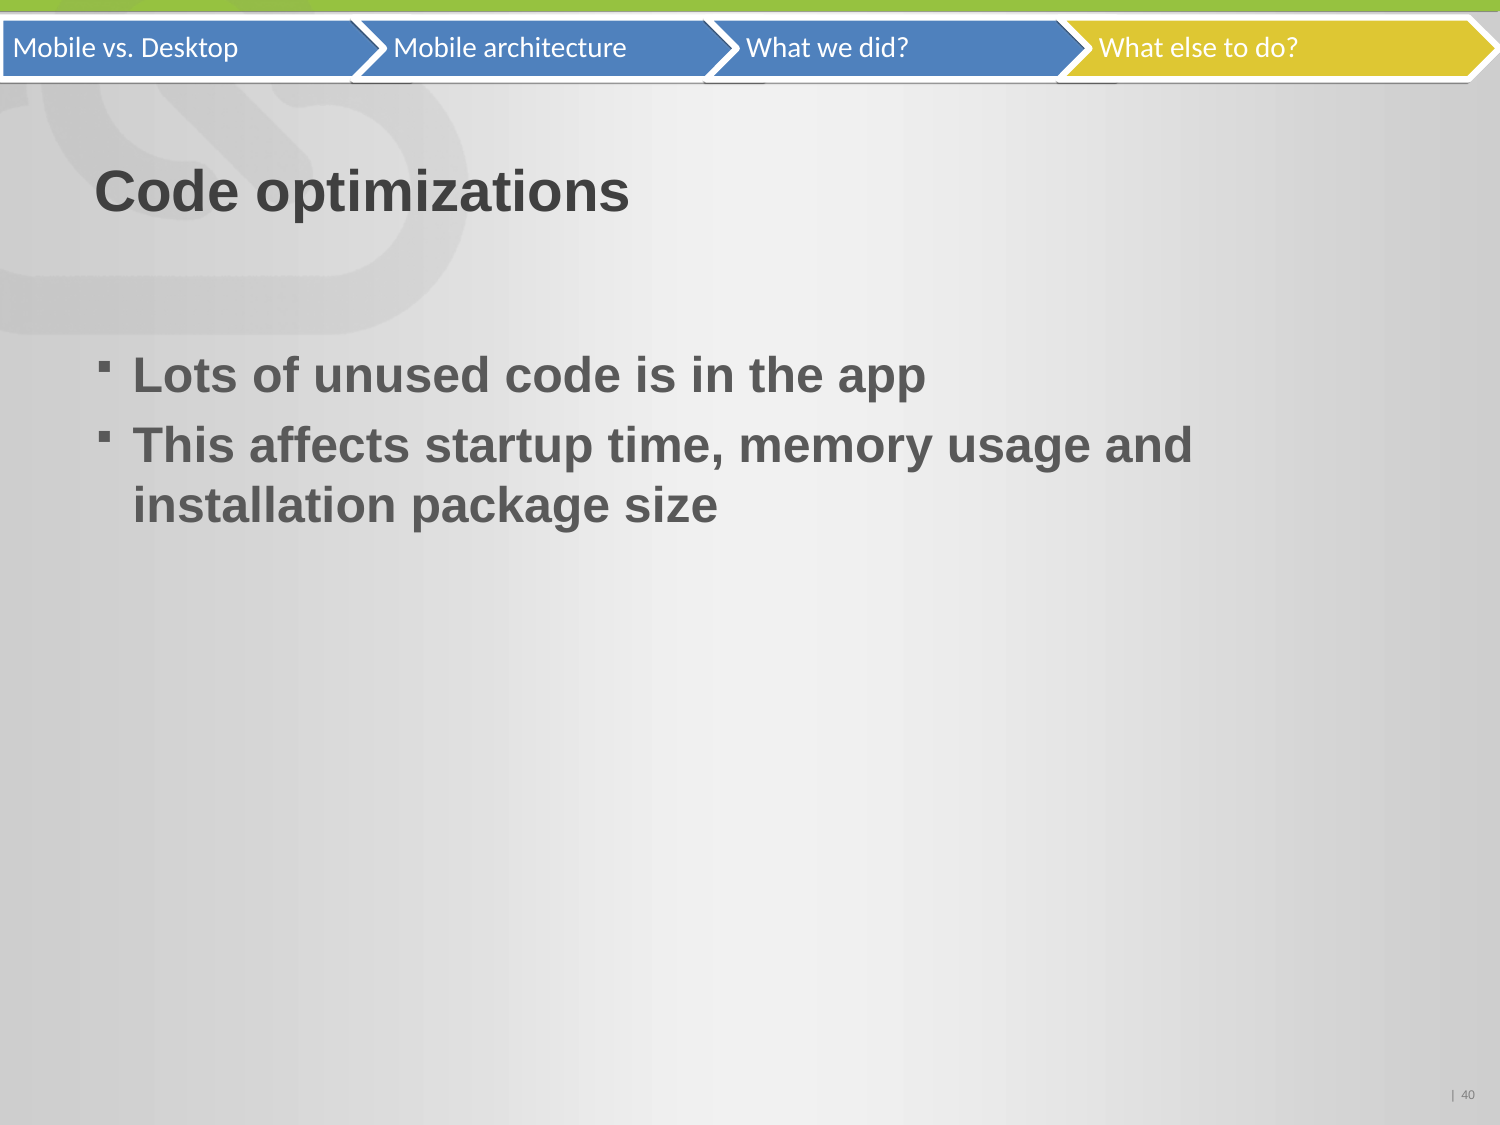

Mobile vs. Desktop
Mobile architecture
What we did?
What else to do?
# Code optimizations
Lots of unused code is in the app
This affects startup time, memory usage and installation package size